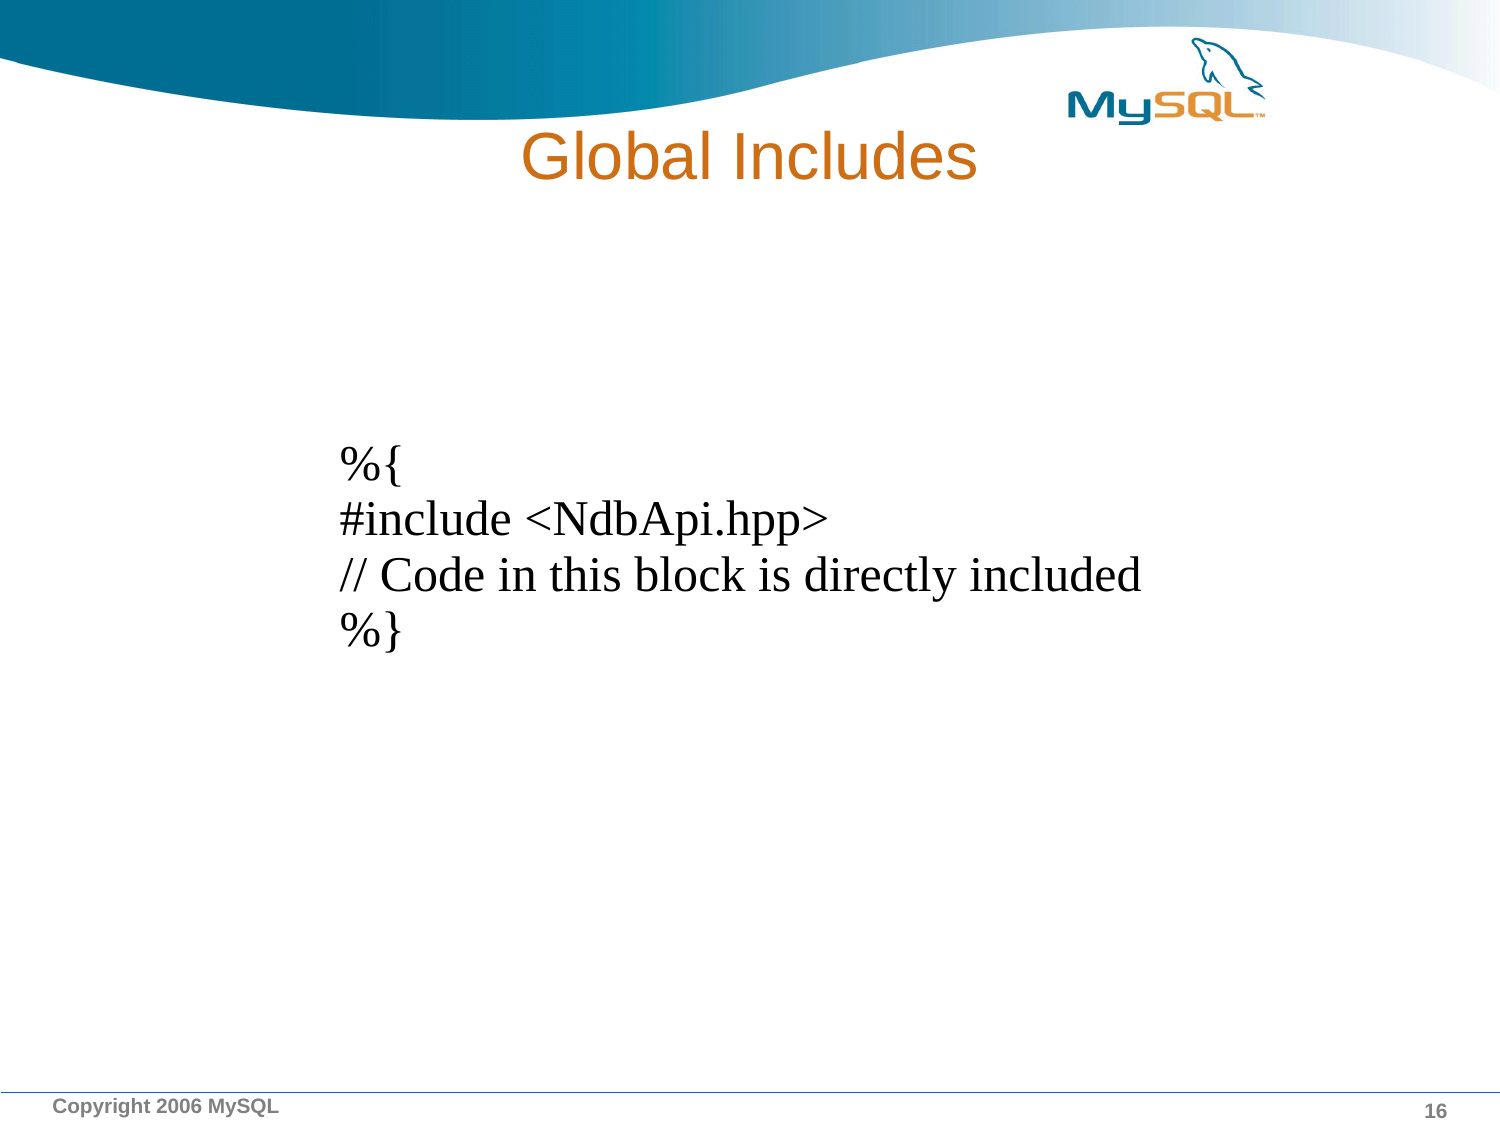

# Global Includes
%{
#include <NdbApi.hpp>
// Code in this block is directly included
%}